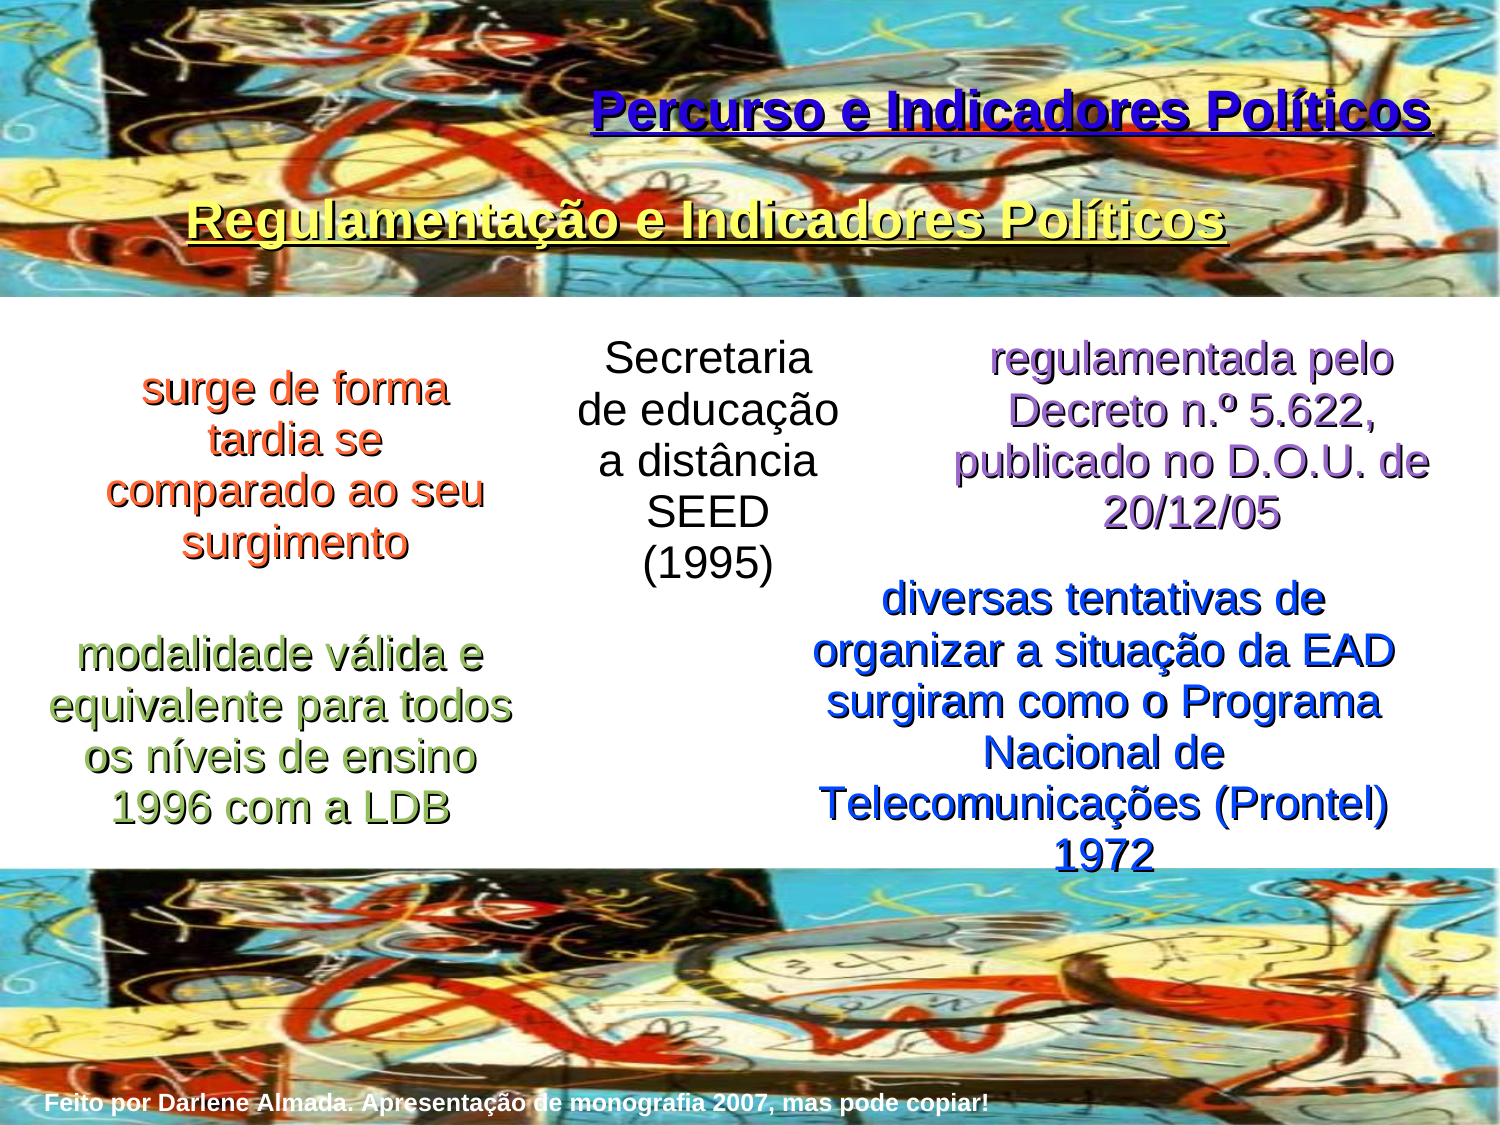

Feito por Darlene Almada. Apresentação de monografia 2007, mas pode copiar!
Percurso e Indicadores Políticos
Regulamentação e Indicadores Políticos
Secretaria de educação a distância SEED (1995)
regulamentada pelo Decreto n.º 5.622, publicado no D.O.U. de 20/12/05
surge de forma tardia se comparado ao seu surgimento
diversas tentativas de organizar a situação da EAD surgiram como o Programa Nacional de Telecomunicações (Prontel) 1972
modalidade válida e equivalente para todos os níveis de ensino 1996 com a LDB